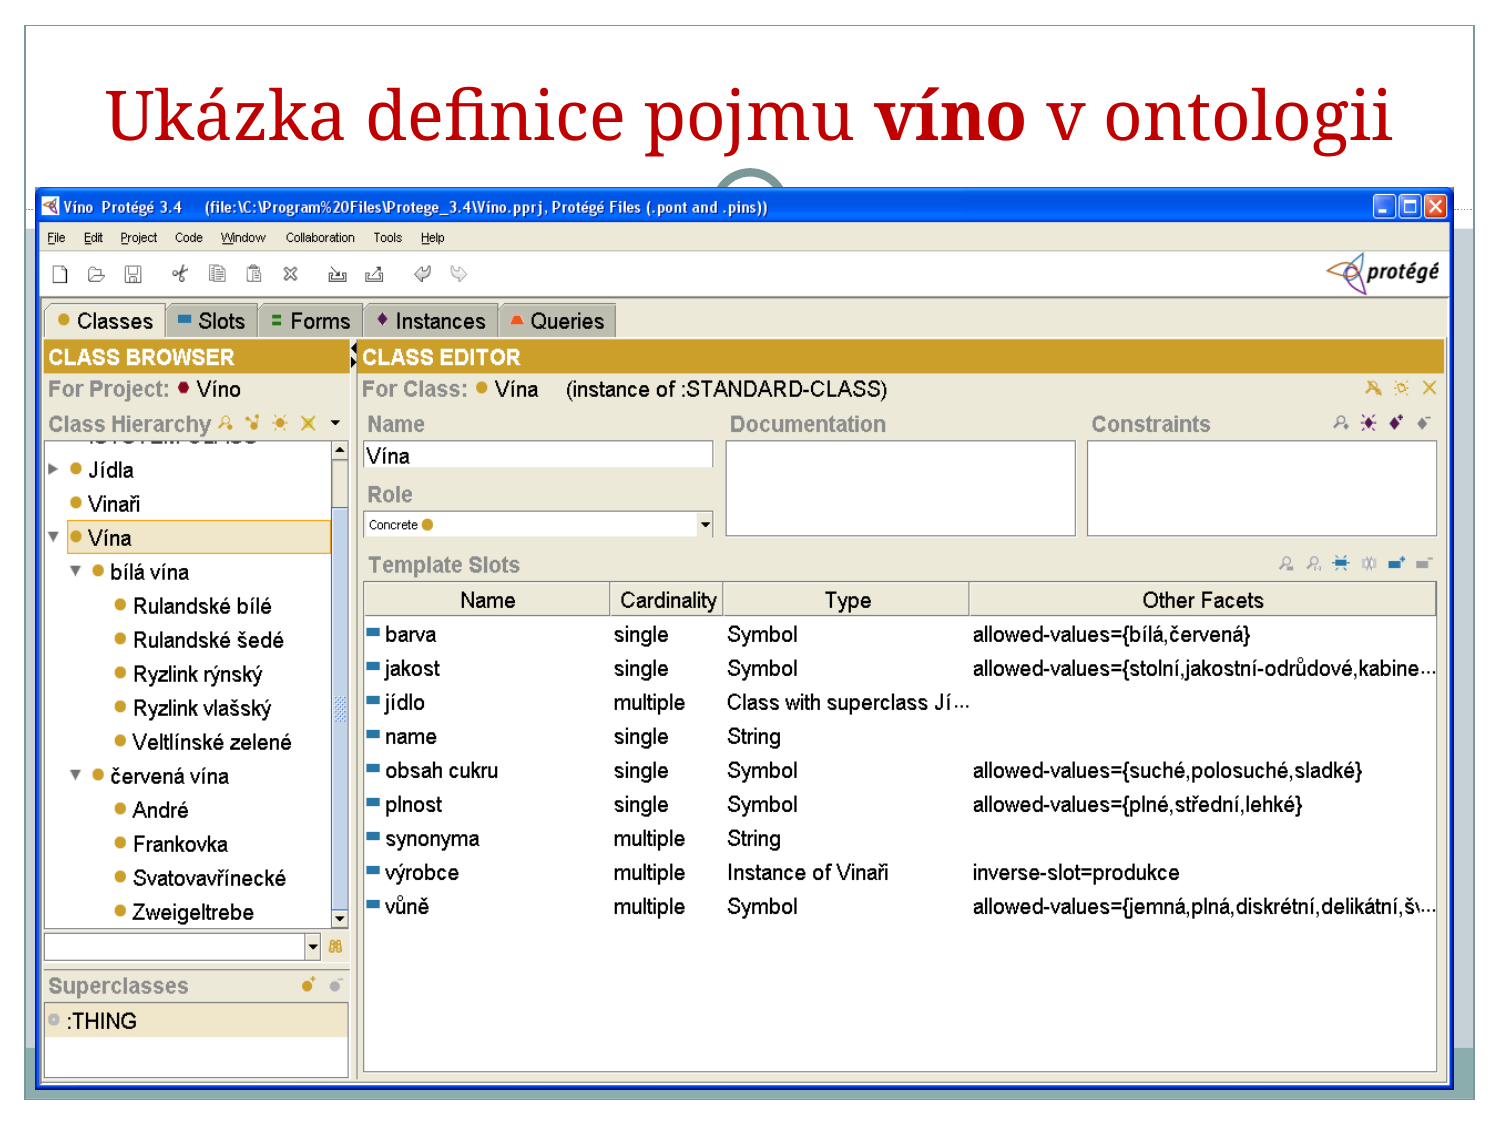

# Ukázka definice pojmu víno v ontologii